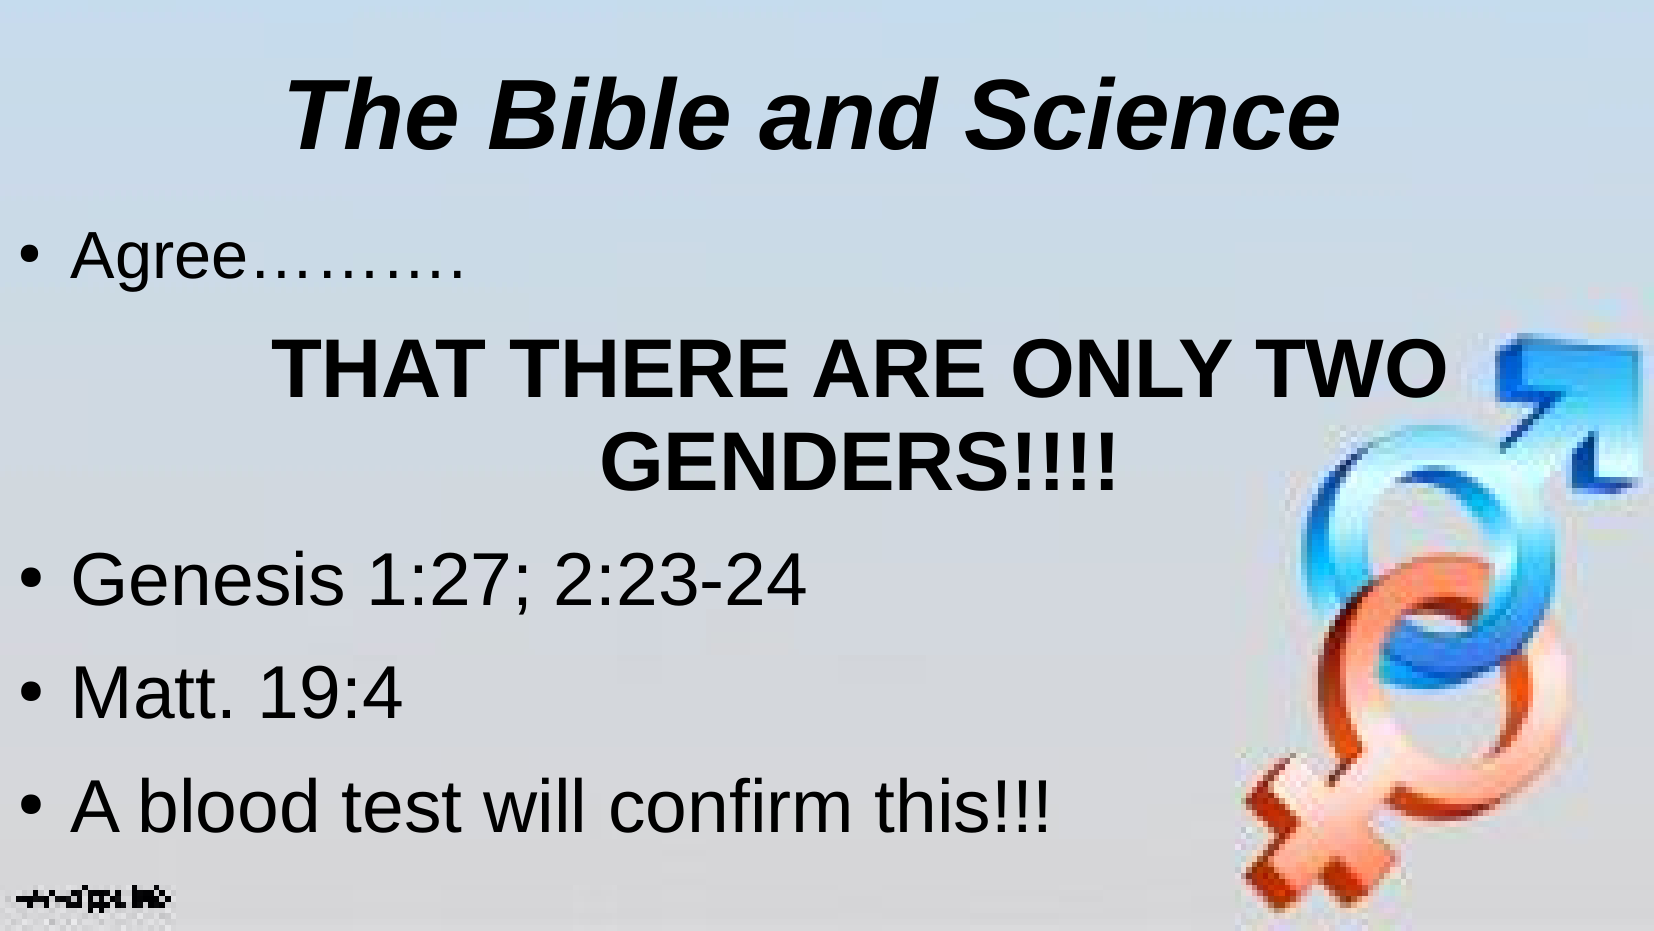

# The Bible and Science
Agree……….
THAT THERE ARE ONLY TWO GENDERS!!!!
Genesis 1:27; 2:23-24
Matt. 19:4
A blood test will confirm this!!!